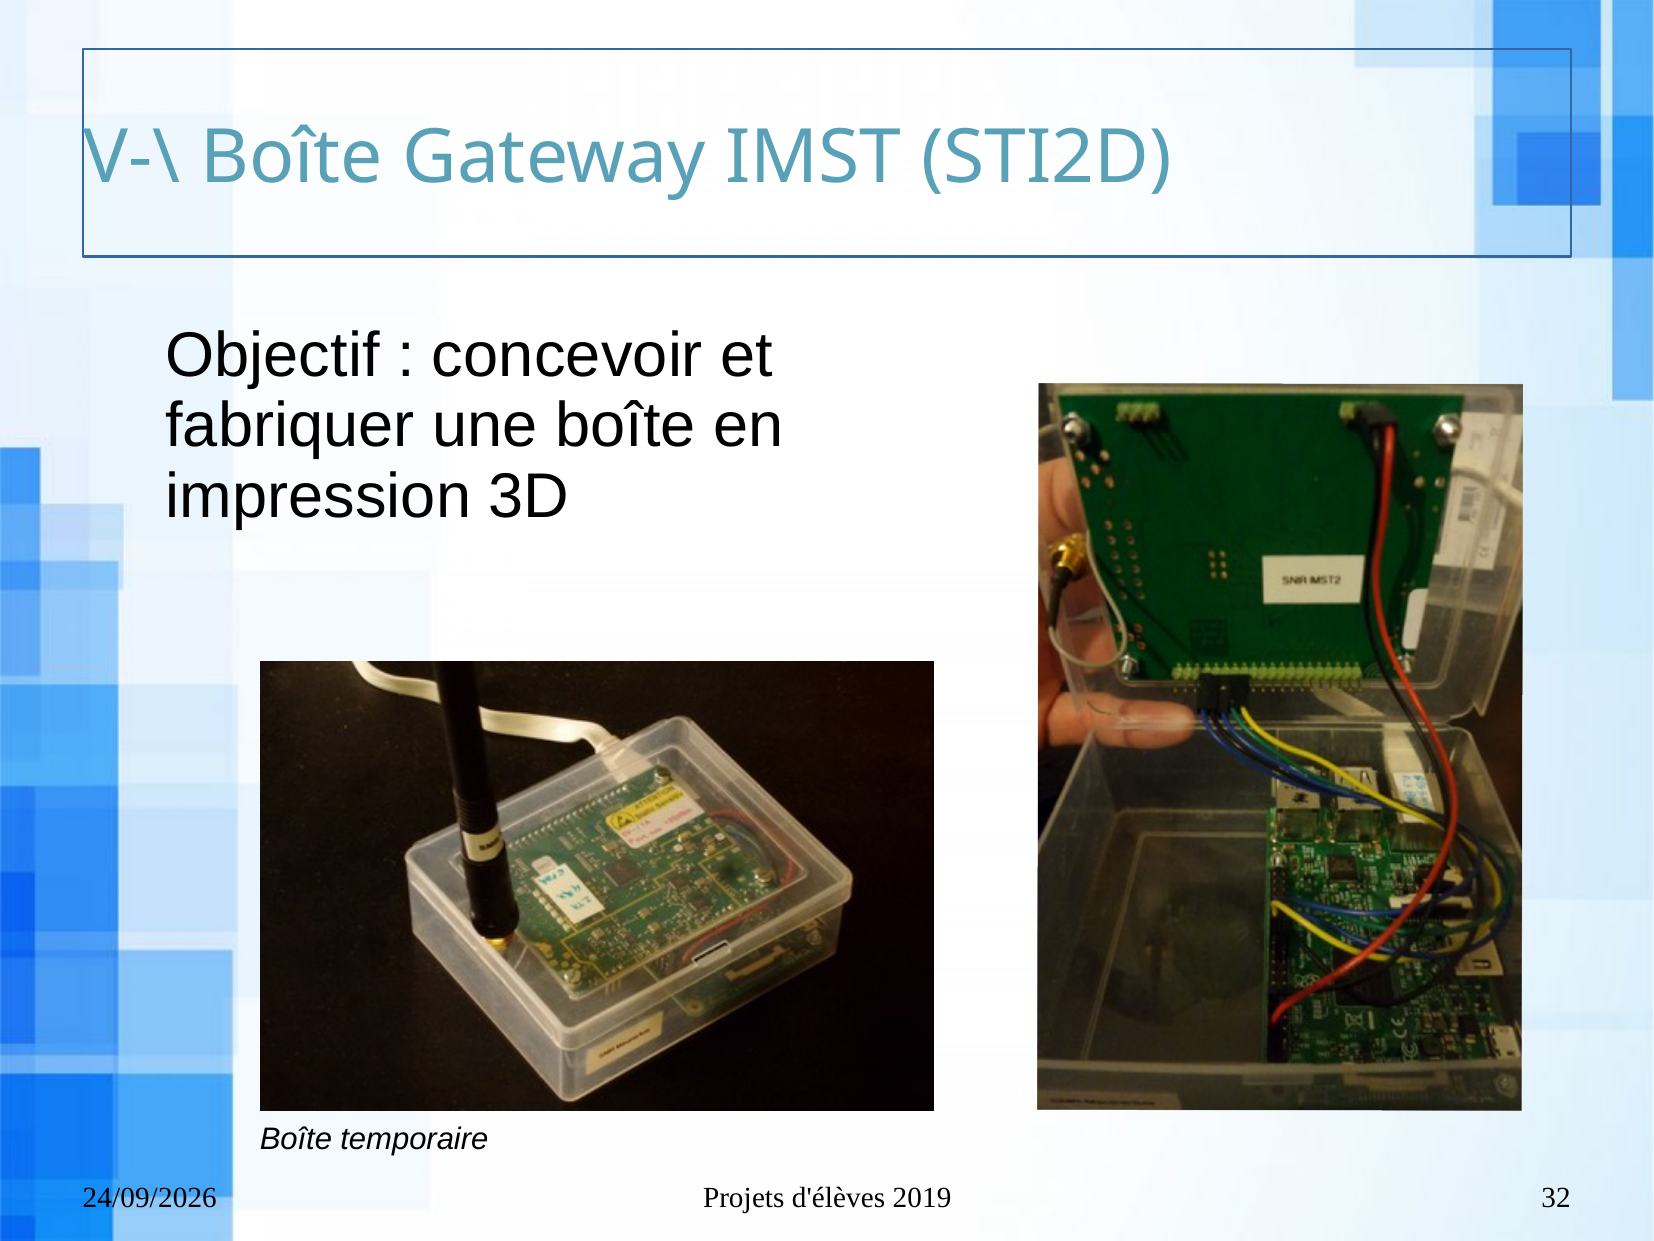

# V-\ Boîte Gateway IMST (STI2D)
Objectif : concevoir et fabriquer une boîte en impression 3D
Boîte temporaire
Projets d'élèves 2019
32